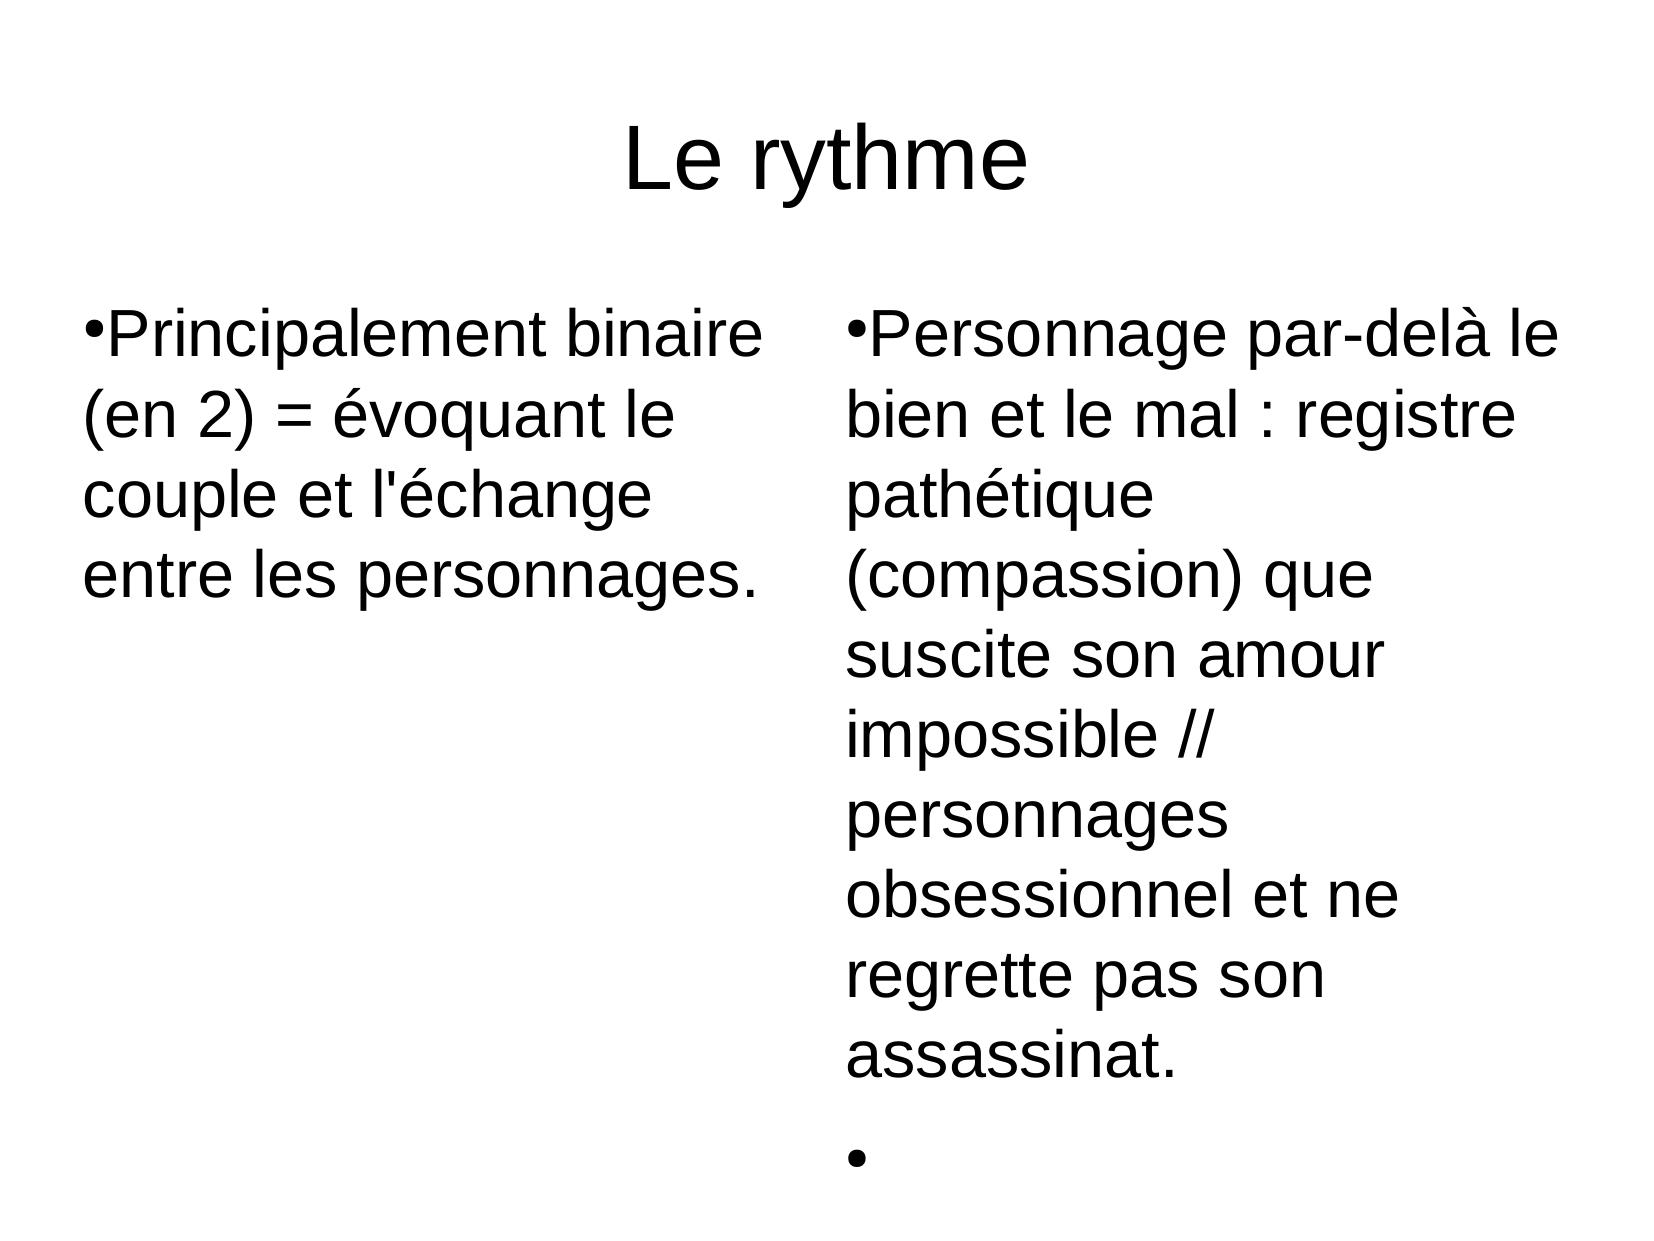

# Le rythme
Principalement binaire (en 2) = évoquant le couple et l'échange entre les personnages.
Personnage par-delà le bien et le mal : registre pathétique (compassion) que suscite son amour impossible // personnages obsessionnel et ne regrette pas son assassinat.